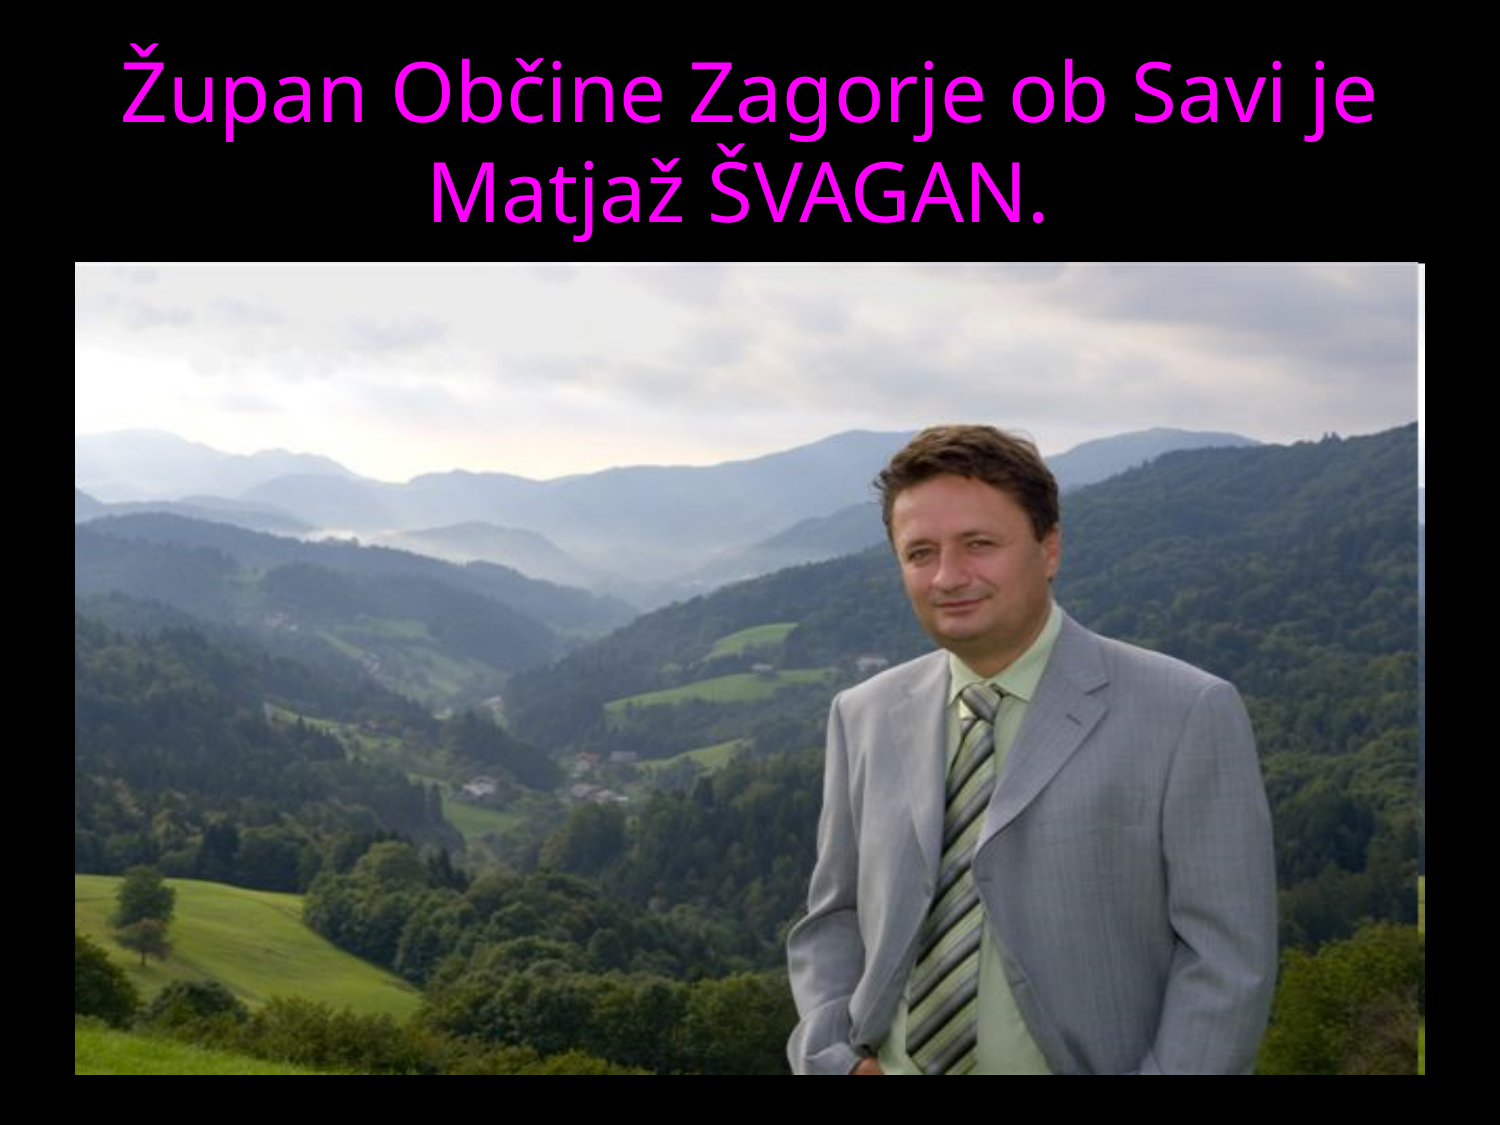

# Župan Občine Zagorje ob Savi je Matjaž ŠVAGAN.